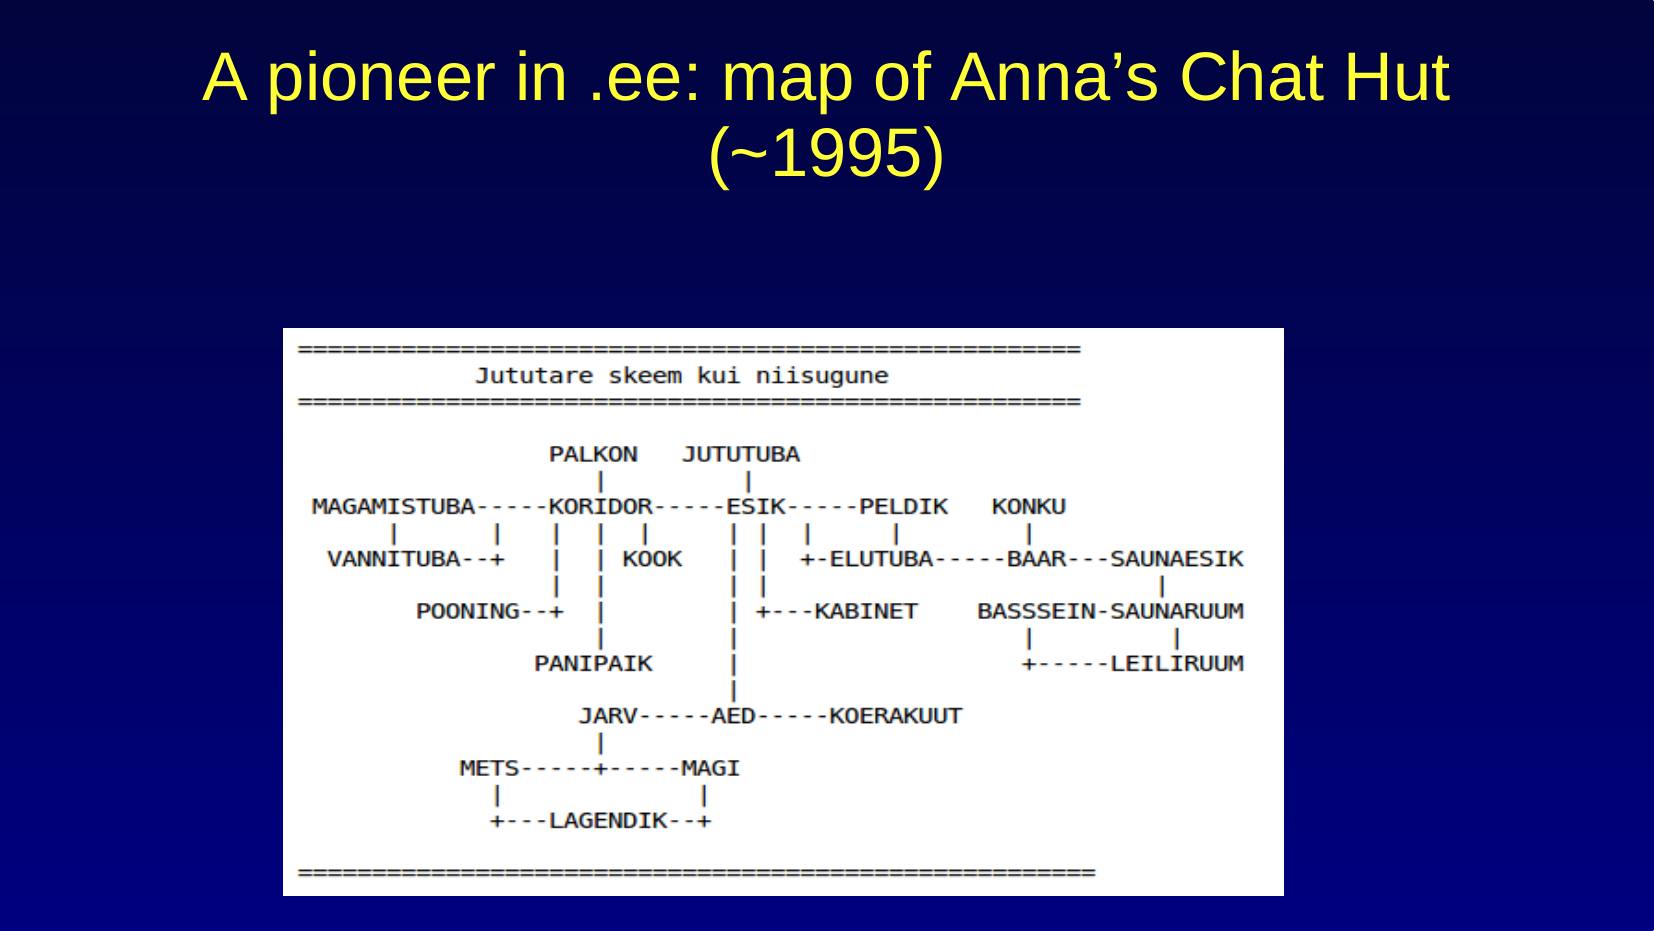

# A pioneer in .ee: map of Anna’s Chat Hut (~1995)